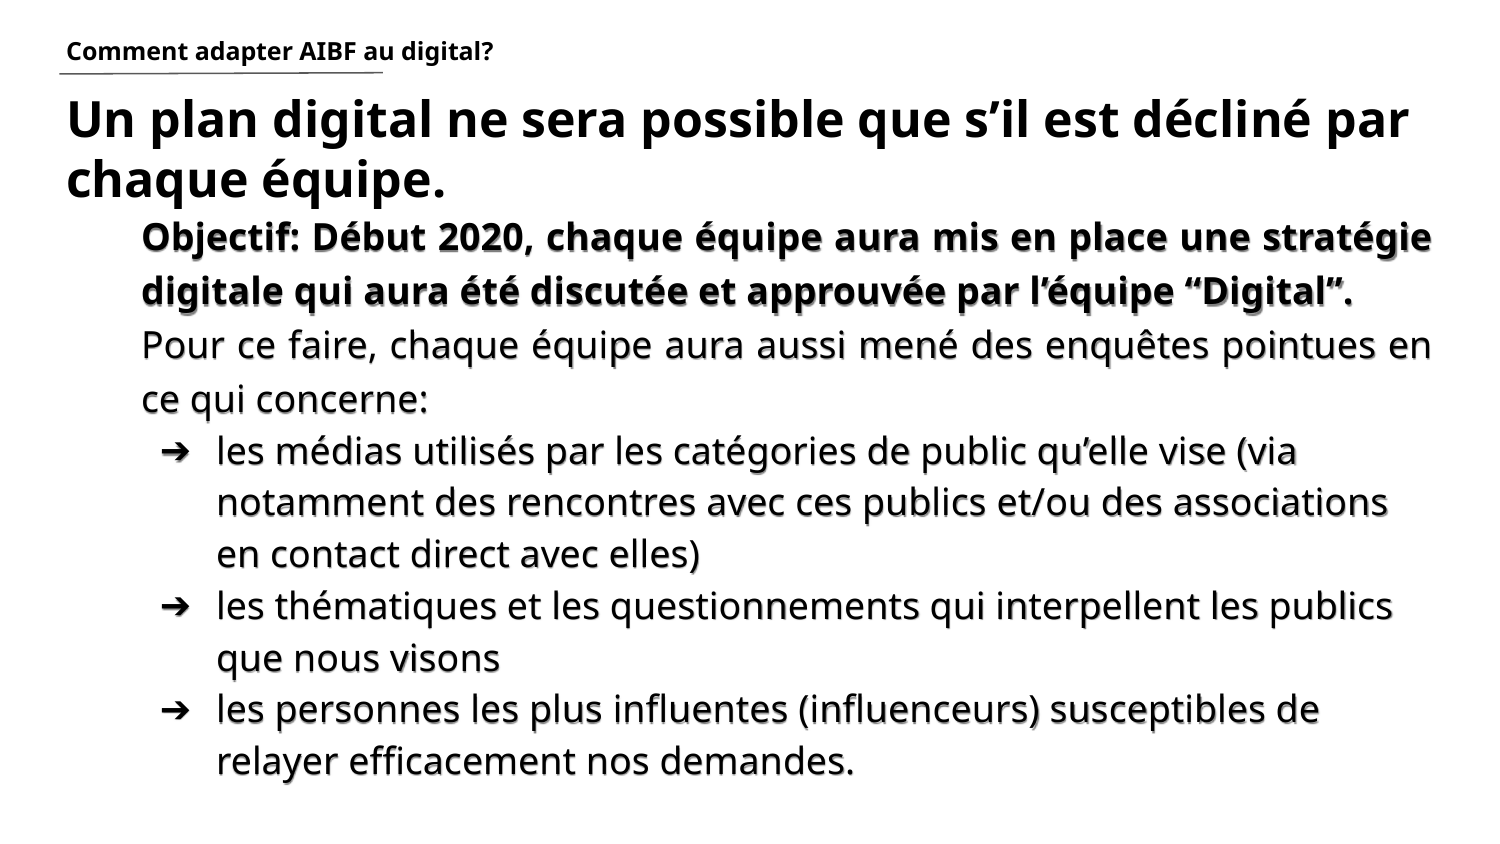

Comment adapter AIBF au digital?
# Un plan digital ne sera possible que s’il est décliné par chaque équipe.
Objectif: Début 2020, chaque équipe aura mis en place une stratégie digitale qui aura été discutée et approuvée par l’équipe “Digital”.
Pour ce faire, chaque équipe aura aussi mené des enquêtes pointues en ce qui concerne:
les médias utilisés par les catégories de public qu’elle vise (via notamment des rencontres avec ces publics et/ou des associations en contact direct avec elles)
les thématiques et les questionnements qui interpellent les publics que nous visons
les personnes les plus influentes (influenceurs) susceptibles de relayer efficacement nos demandes.